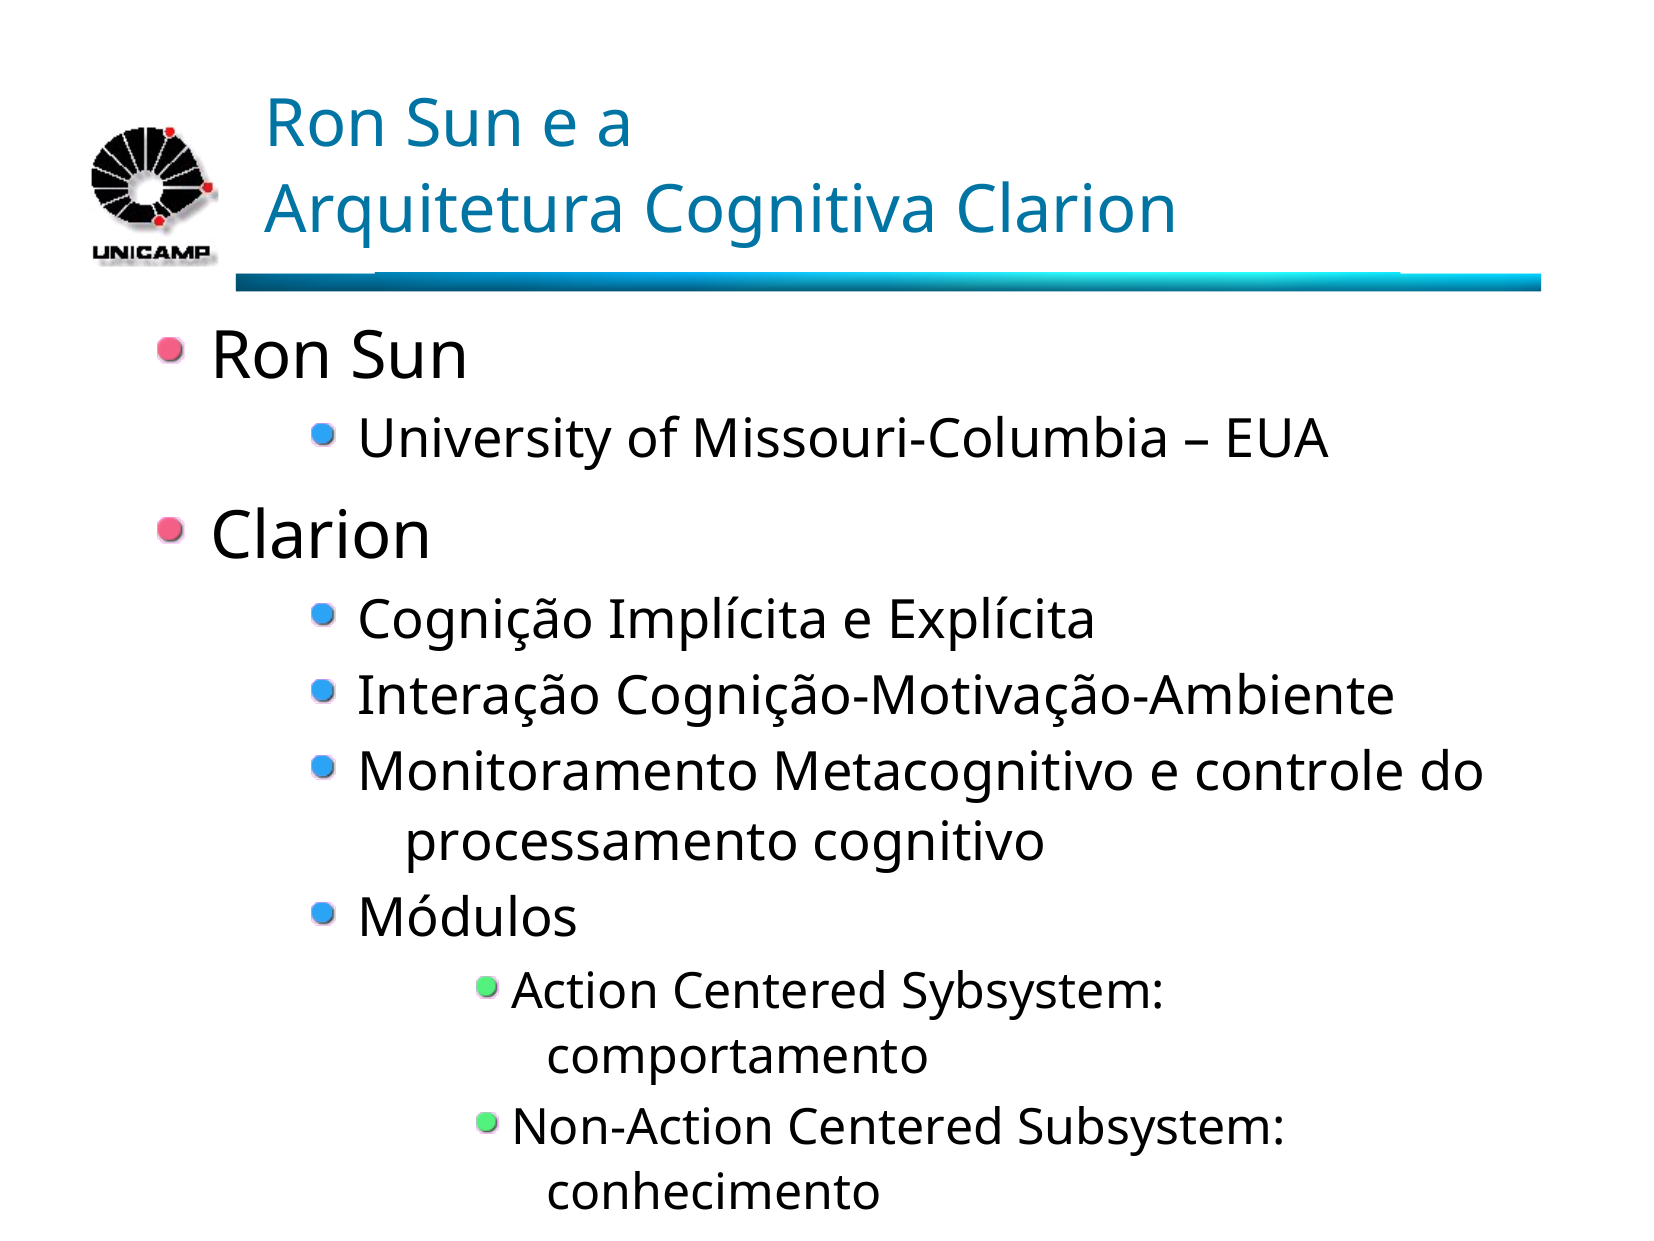

# Ron Sun e a Arquitetura Cognitiva Clarion
Ron Sun
University of Missouri-Columbia – EUA
Clarion
Cognição Implícita e Explícita
Interação Cognição-Motivação-Ambiente
Monitoramento Metacognitivo e controle do processamento cognitivo
Módulos
Action Centered Sybsystem: comportamento
Non-Action Centered Subsystem: conhecimento
Supervisão
Motivational Subsystem
Metacognitive Subsystem